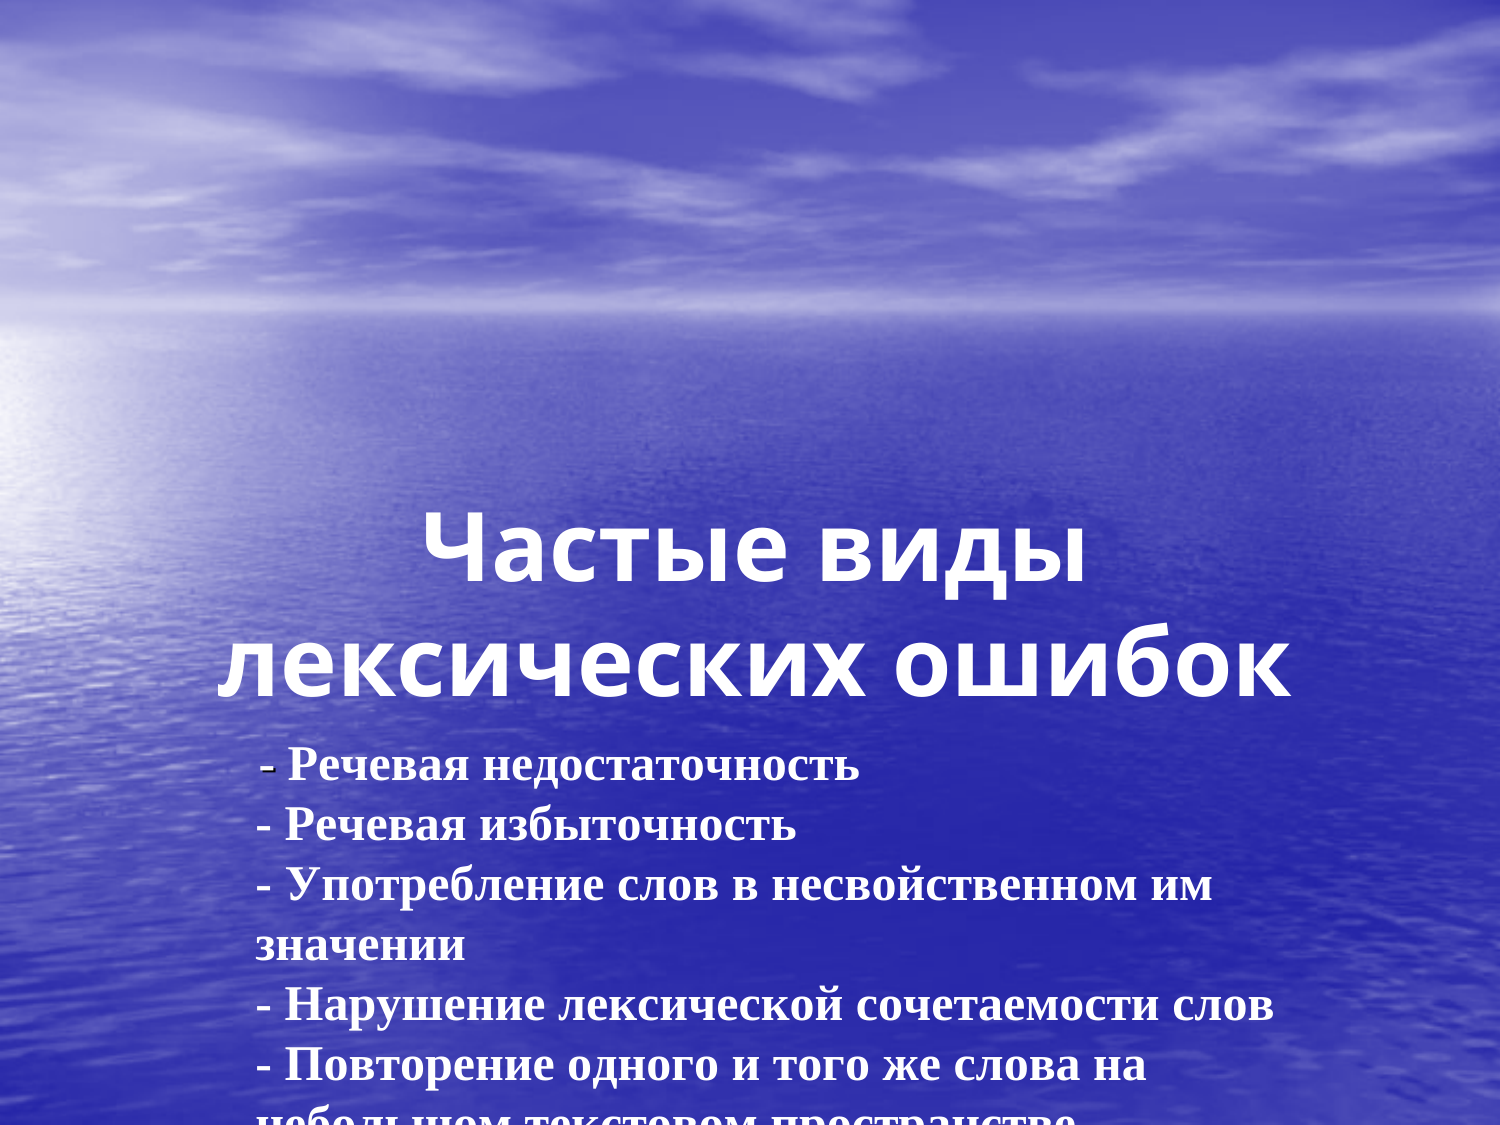

Частые виды лексических ошибок
# - Речевая недостаточность - Речевая избыточность - Употребление слов в несвойственном им значении - Нарушение лексической сочетаемости слов - Повторение одного и того же слова на небольшом текстовом пространстве - Употребление слов грубой, просторечной окраски - Неудачное употребление эмоционально-экспрессив-ной лексики - Смешение лексики разных исторических эпох - Неоправданное нарушение фразеологических обо-ротов - Смешение лингвокультурологических реалий